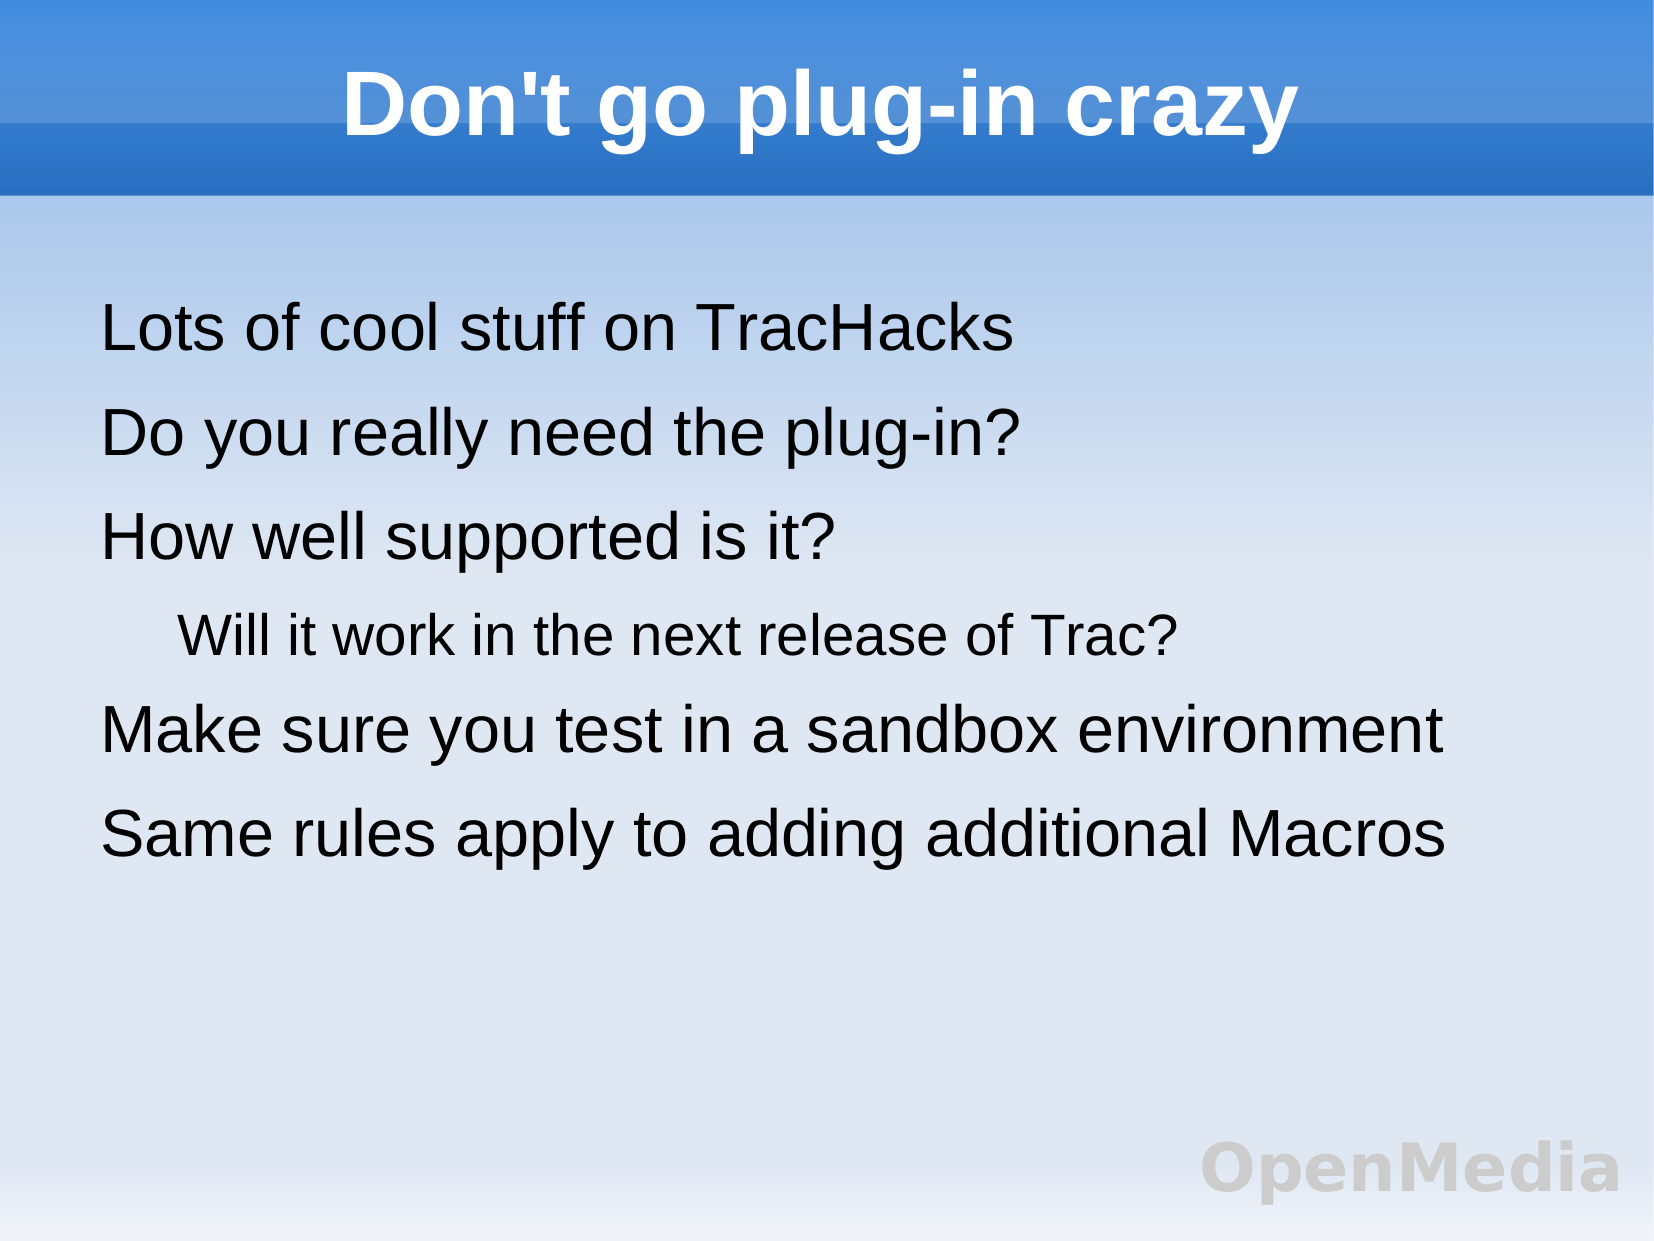

# Don't go plug-in crazy
Lots of cool stuff on TracHacks
Do you really need the plug-in?
How well supported is it?
Will it work in the next release of Trac?
Make sure you test in a sandbox environment
Same rules apply to adding additional Macros
30